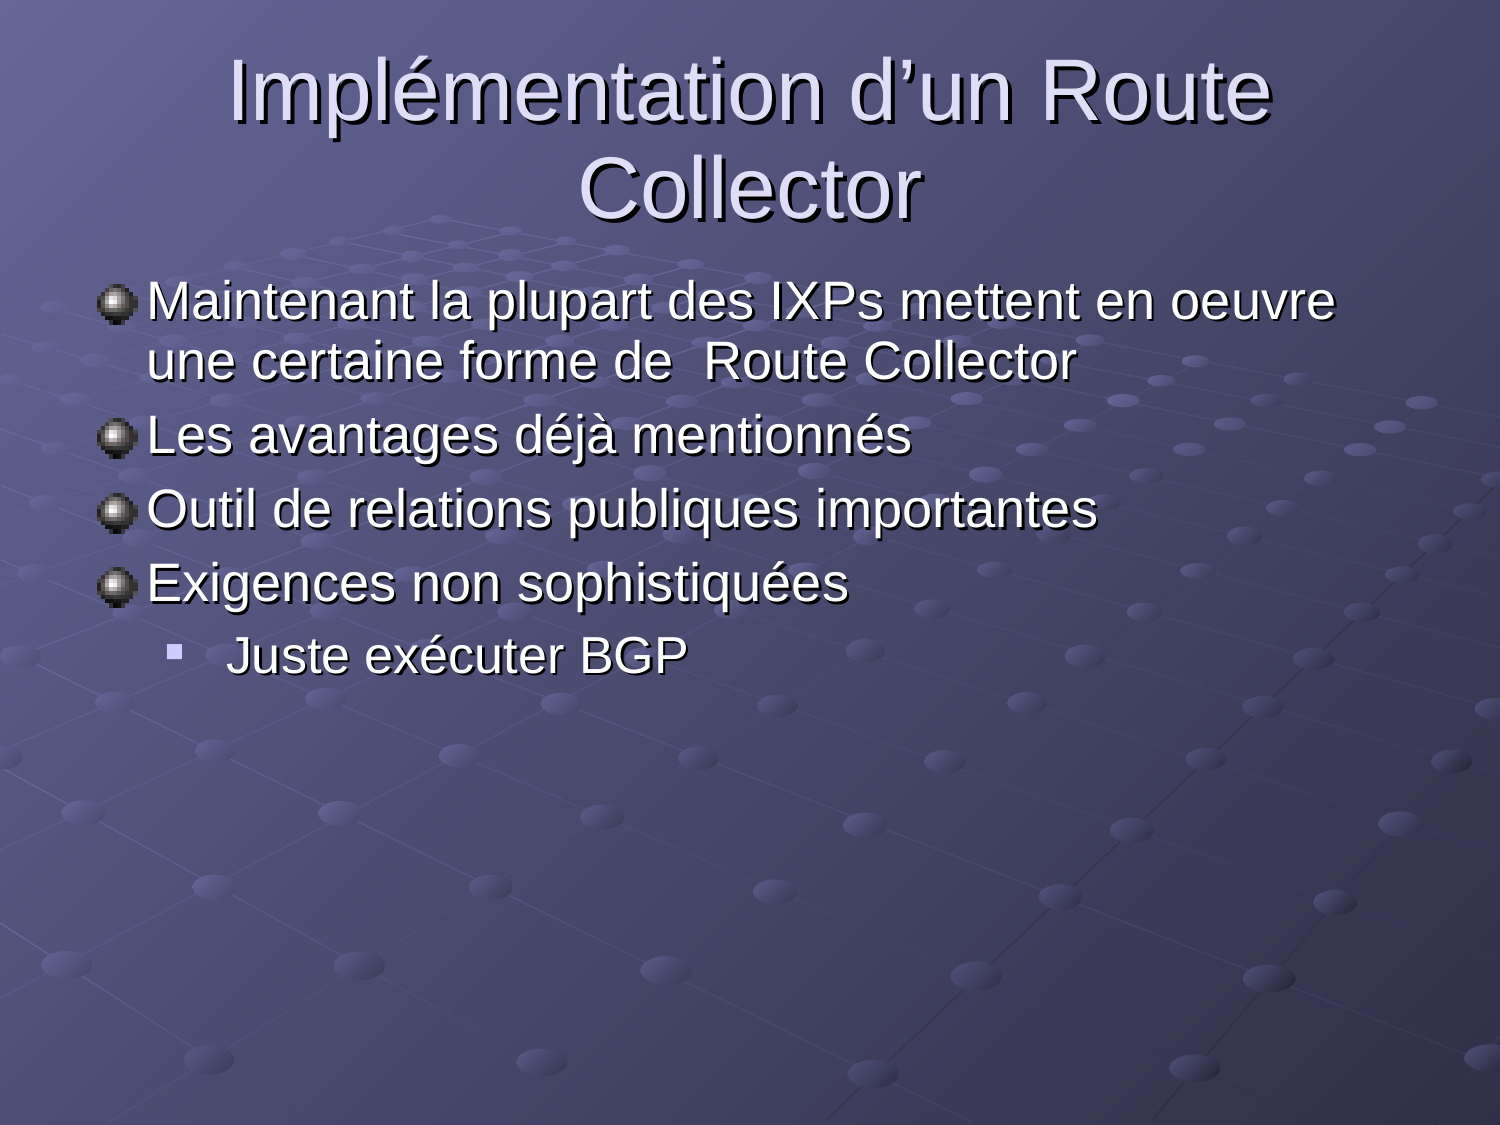

# Implémentation d’un Route Collector
Maintenant la plupart des IXPs mettent en oeuvre une certaine forme de Route Collector
Les avantages déjà mentionnés
Outil de relations publiques importantes
Exigences non sophistiquées
 Juste exécuter BGP